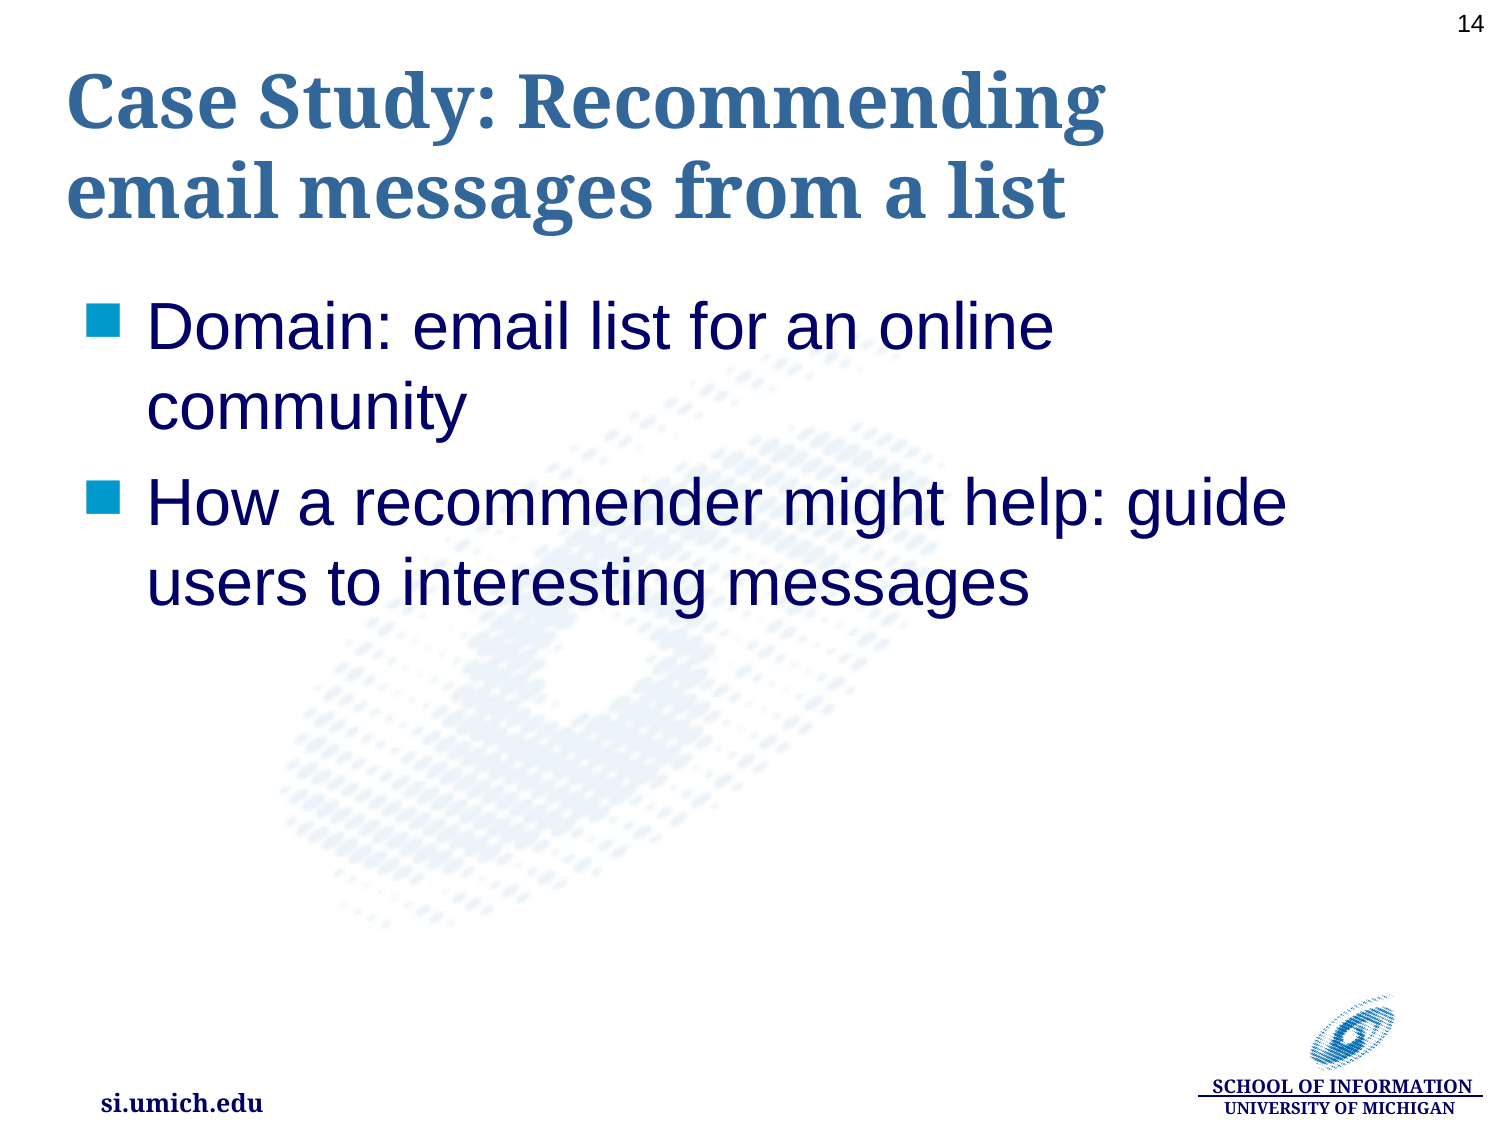

# Case Study: Recommending email messages from a list
Domain: email list for an online community
How a recommender might help: guide users to interesting messages